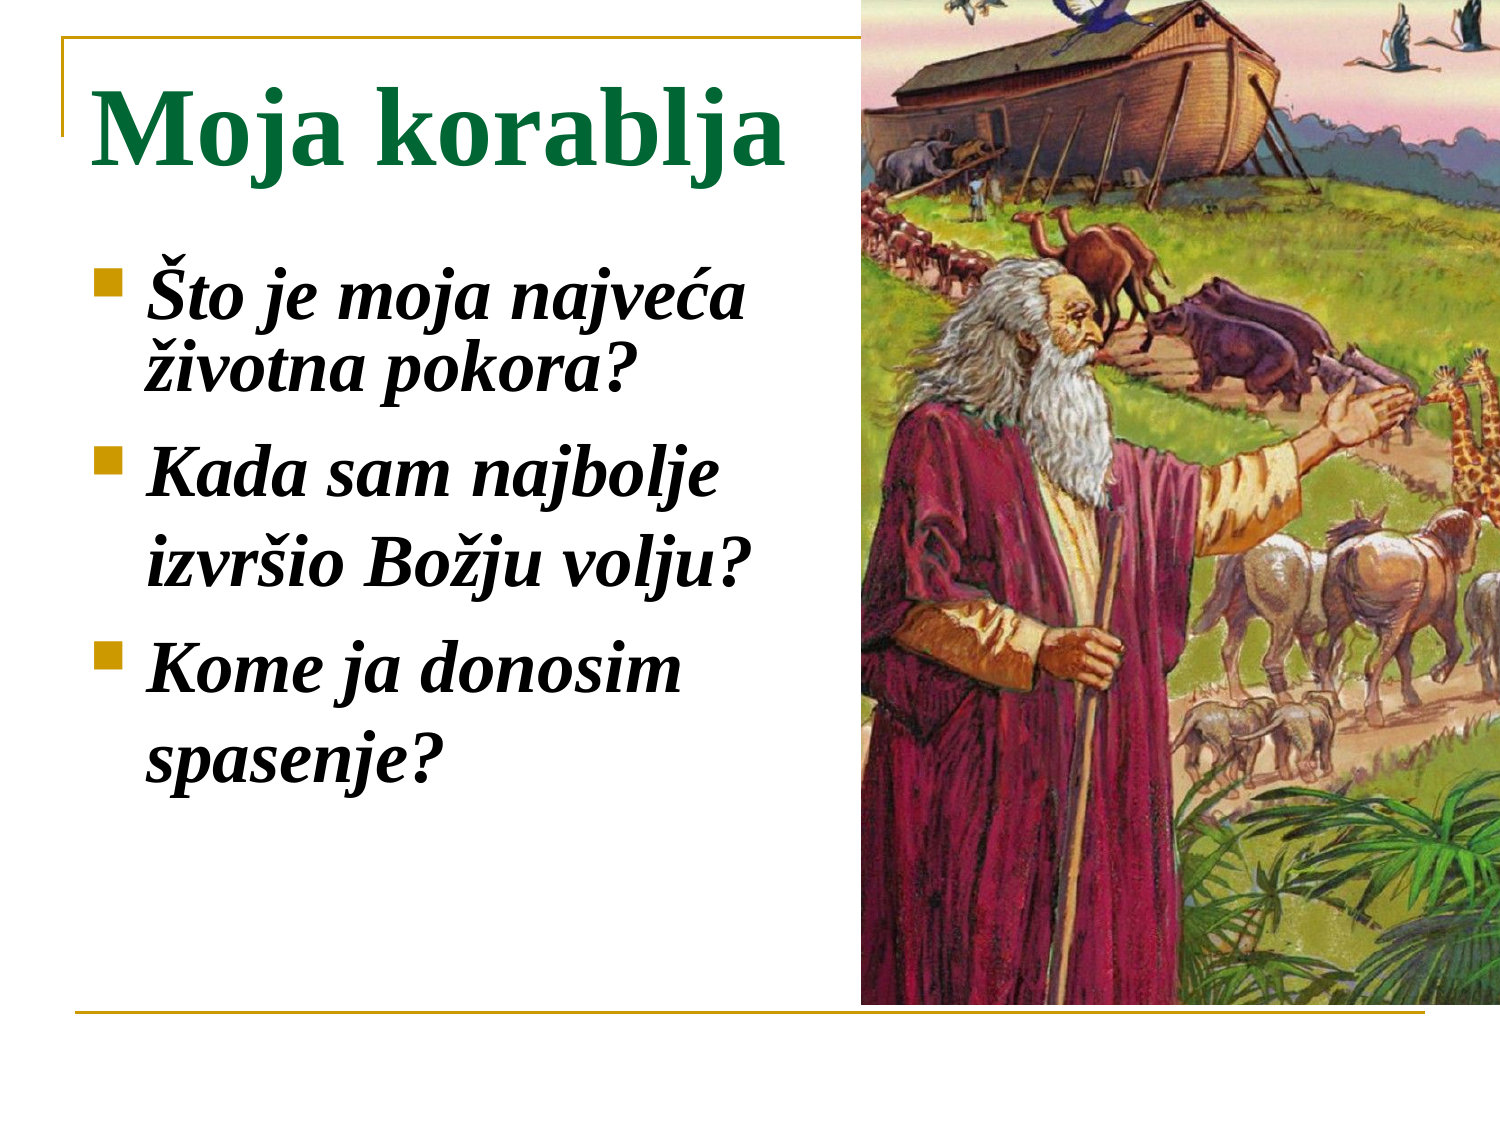

# Moja korablja
Što je moja najveća
životna pokora?
Kada sam najbolje
izvršio Božju volju?
Kome ja donosim
spasenje?